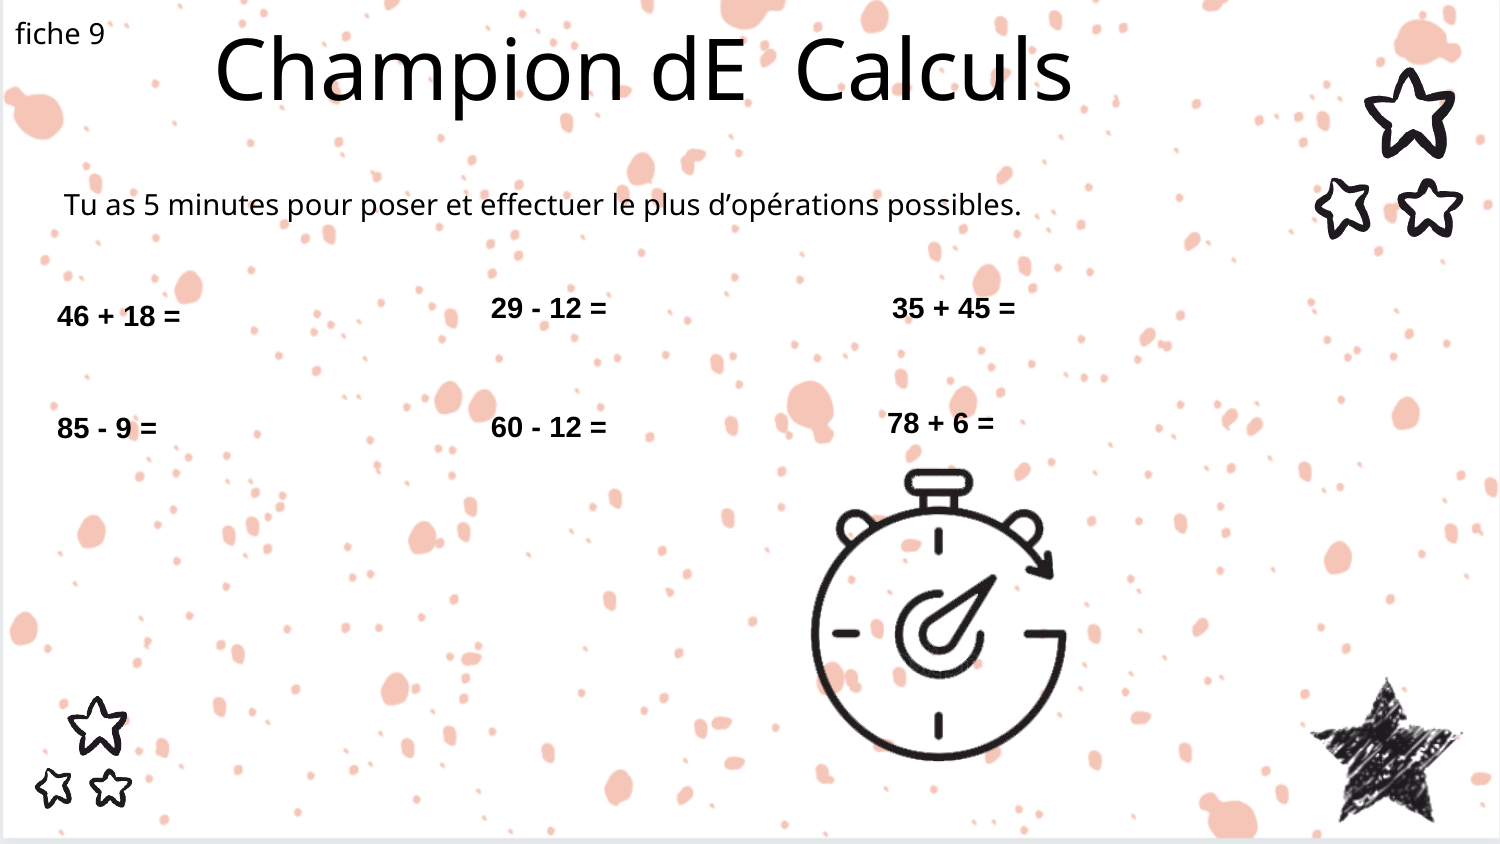

fiche 9
Champion dE Calculs
Tu as 5 minutes pour poser et effectuer le plus d’opérations possibles.
29 - 12 =
35 + 45 =
46 + 18 =
78 + 6 =
60 - 12 =
85 - 9 =